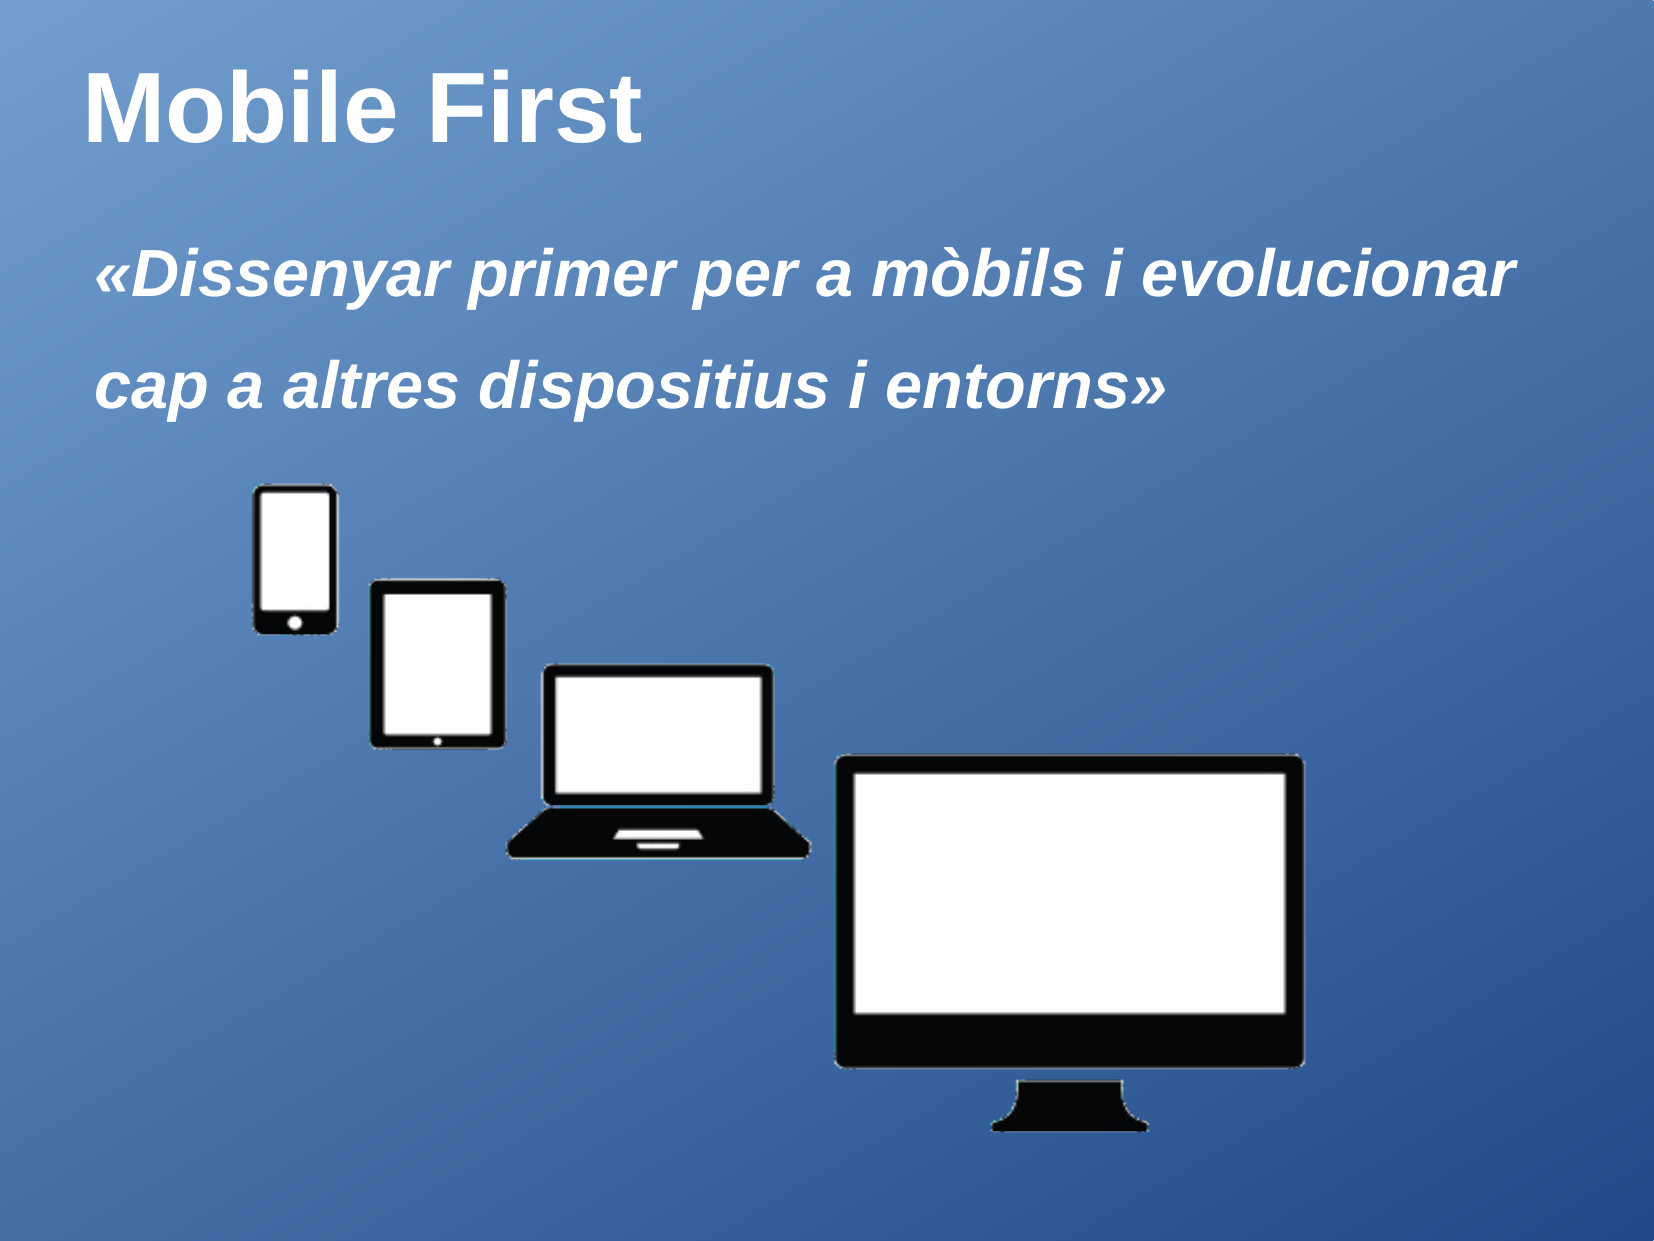

# Mobile First
«Dissenyar primer per a mòbils i evolucionar cap a altres dispositius i entorns»